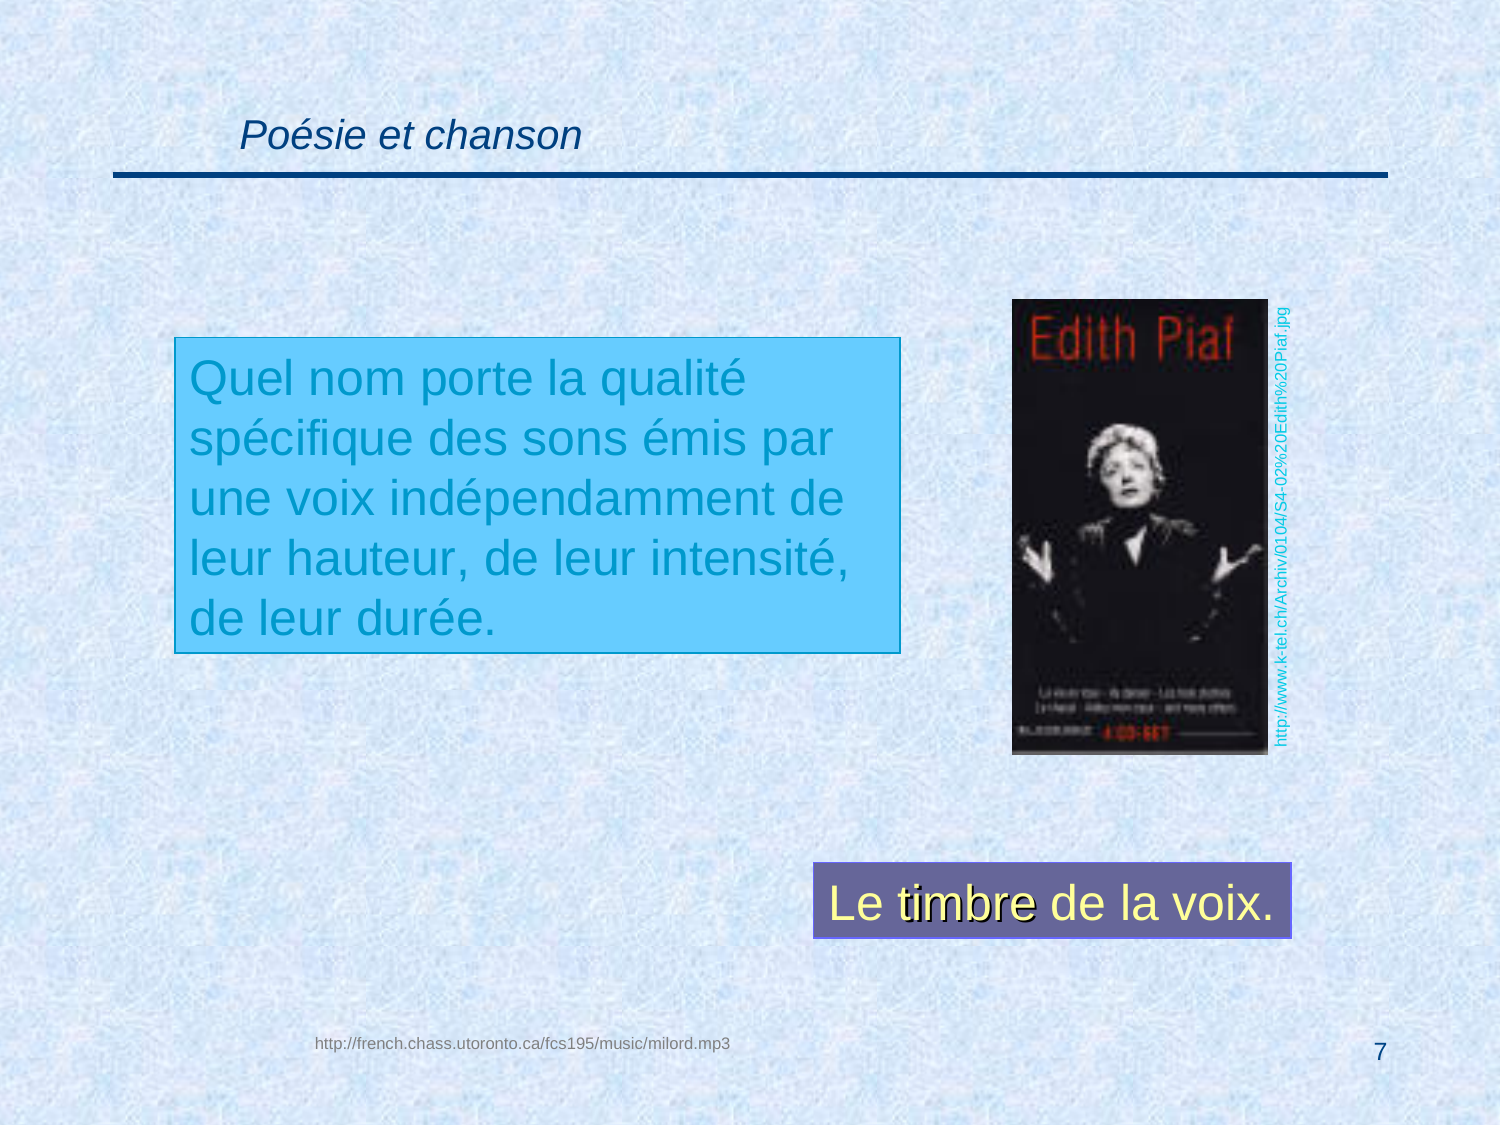

Poésie et chanson
http://www.k-tel.ch/Archiv/0104/S4-02%20Edith%20Piaf.jpg
Quel nom porte la qualité spécifique des sons émis par une voix indépendamment de leur hauteur, de leur intensité, de leur durée.
Le timbre de la voix.
http://french.chass.utoronto.ca/fcs195/music/milord.mp3
7